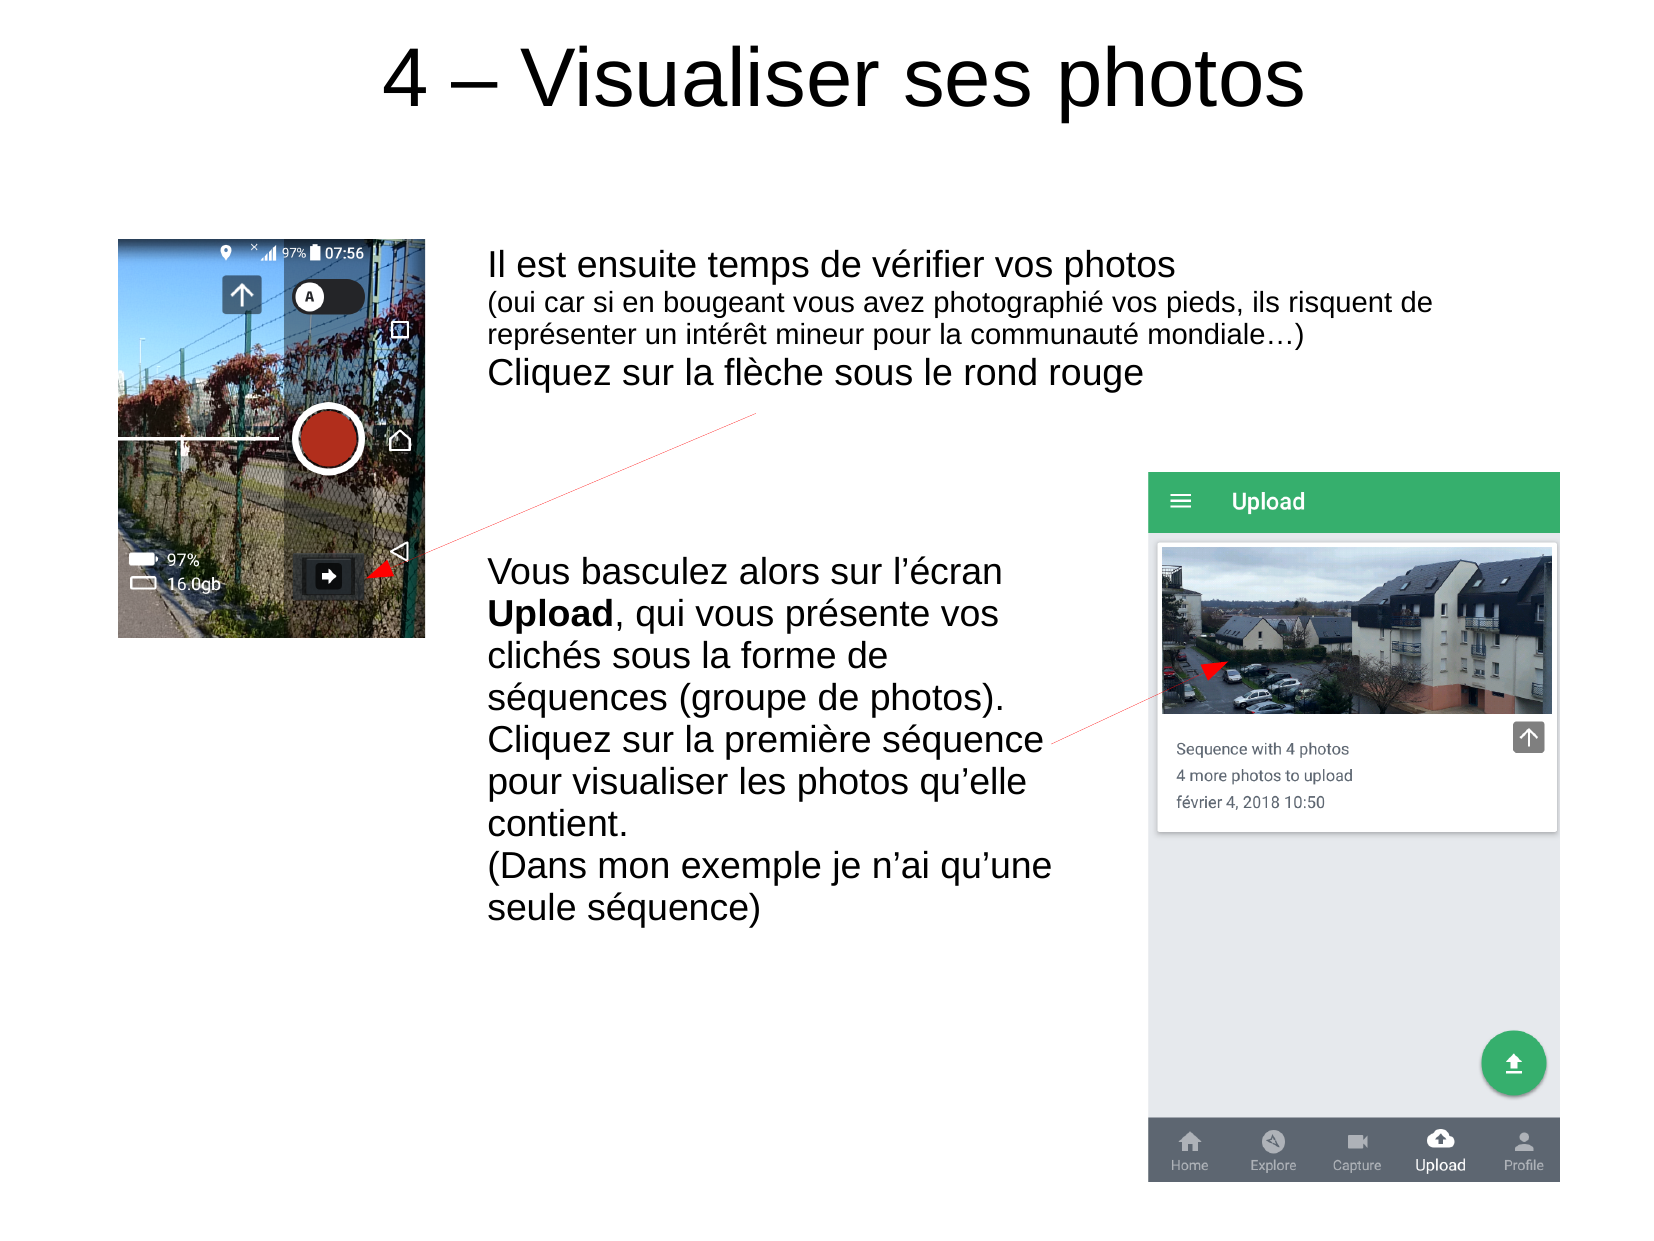

4 – Visualiser ses photos
Il est ensuite temps de vérifier vos photos
(oui car si en bougeant vous avez photographié vos pieds, ils risquent de représenter un intérêt mineur pour la communauté mondiale…)
Cliquez sur la flèche sous le rond rouge
Vous basculez alors sur l’écran Upload, qui vous présente vos clichés sous la forme de séquences (groupe de photos).
Cliquez sur la première séquence pour visualiser les photos qu’elle contient.
(Dans mon exemple je n’ai qu’une seule séquence)